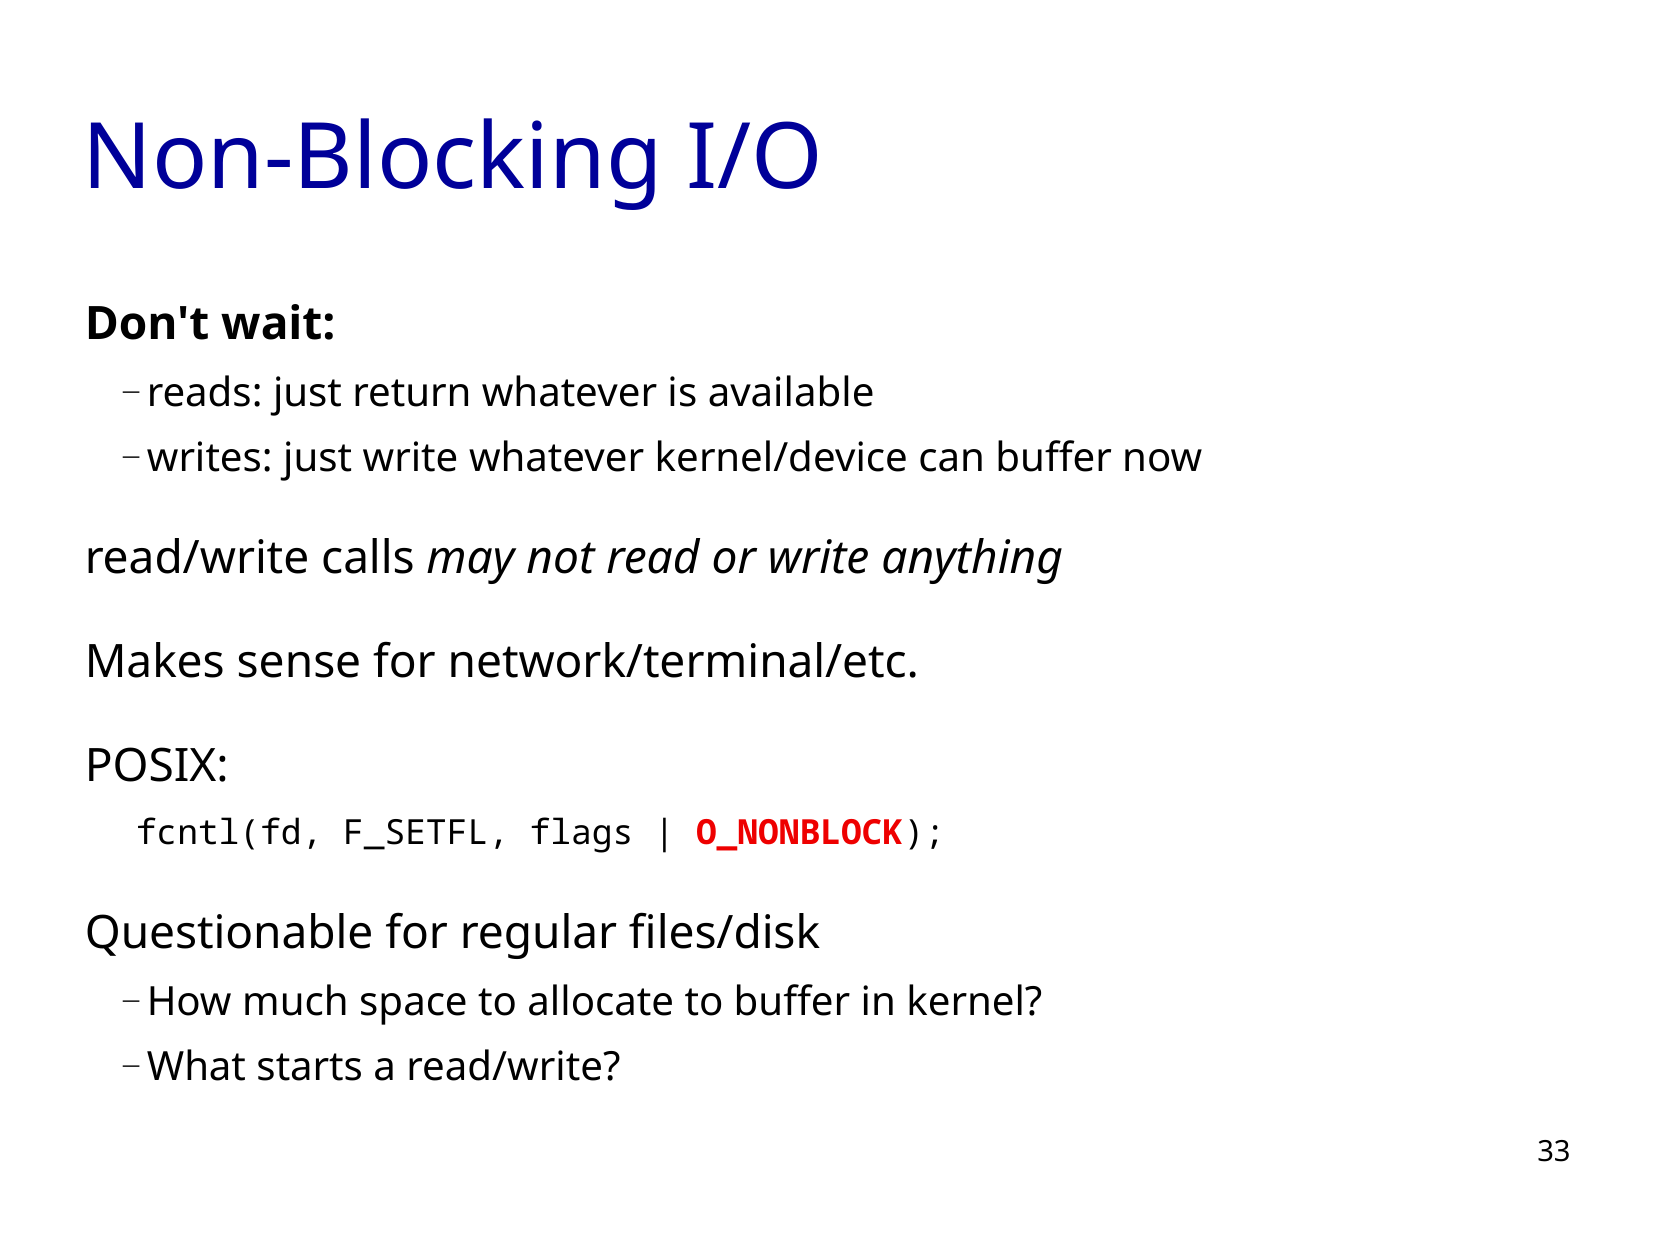

# Non-Blocking I/O
Don't wait:
reads: just return whatever is available
writes: just write whatever kernel/device can buffer now
read/write calls may not read or write anything
Makes sense for network/terminal/etc.
POSIX:
	fcntl(fd, F_SETFL, flags | O_NONBLOCK);
Questionable for regular files/disk
How much space to allocate to buffer in kernel?
What starts a read/write?
33